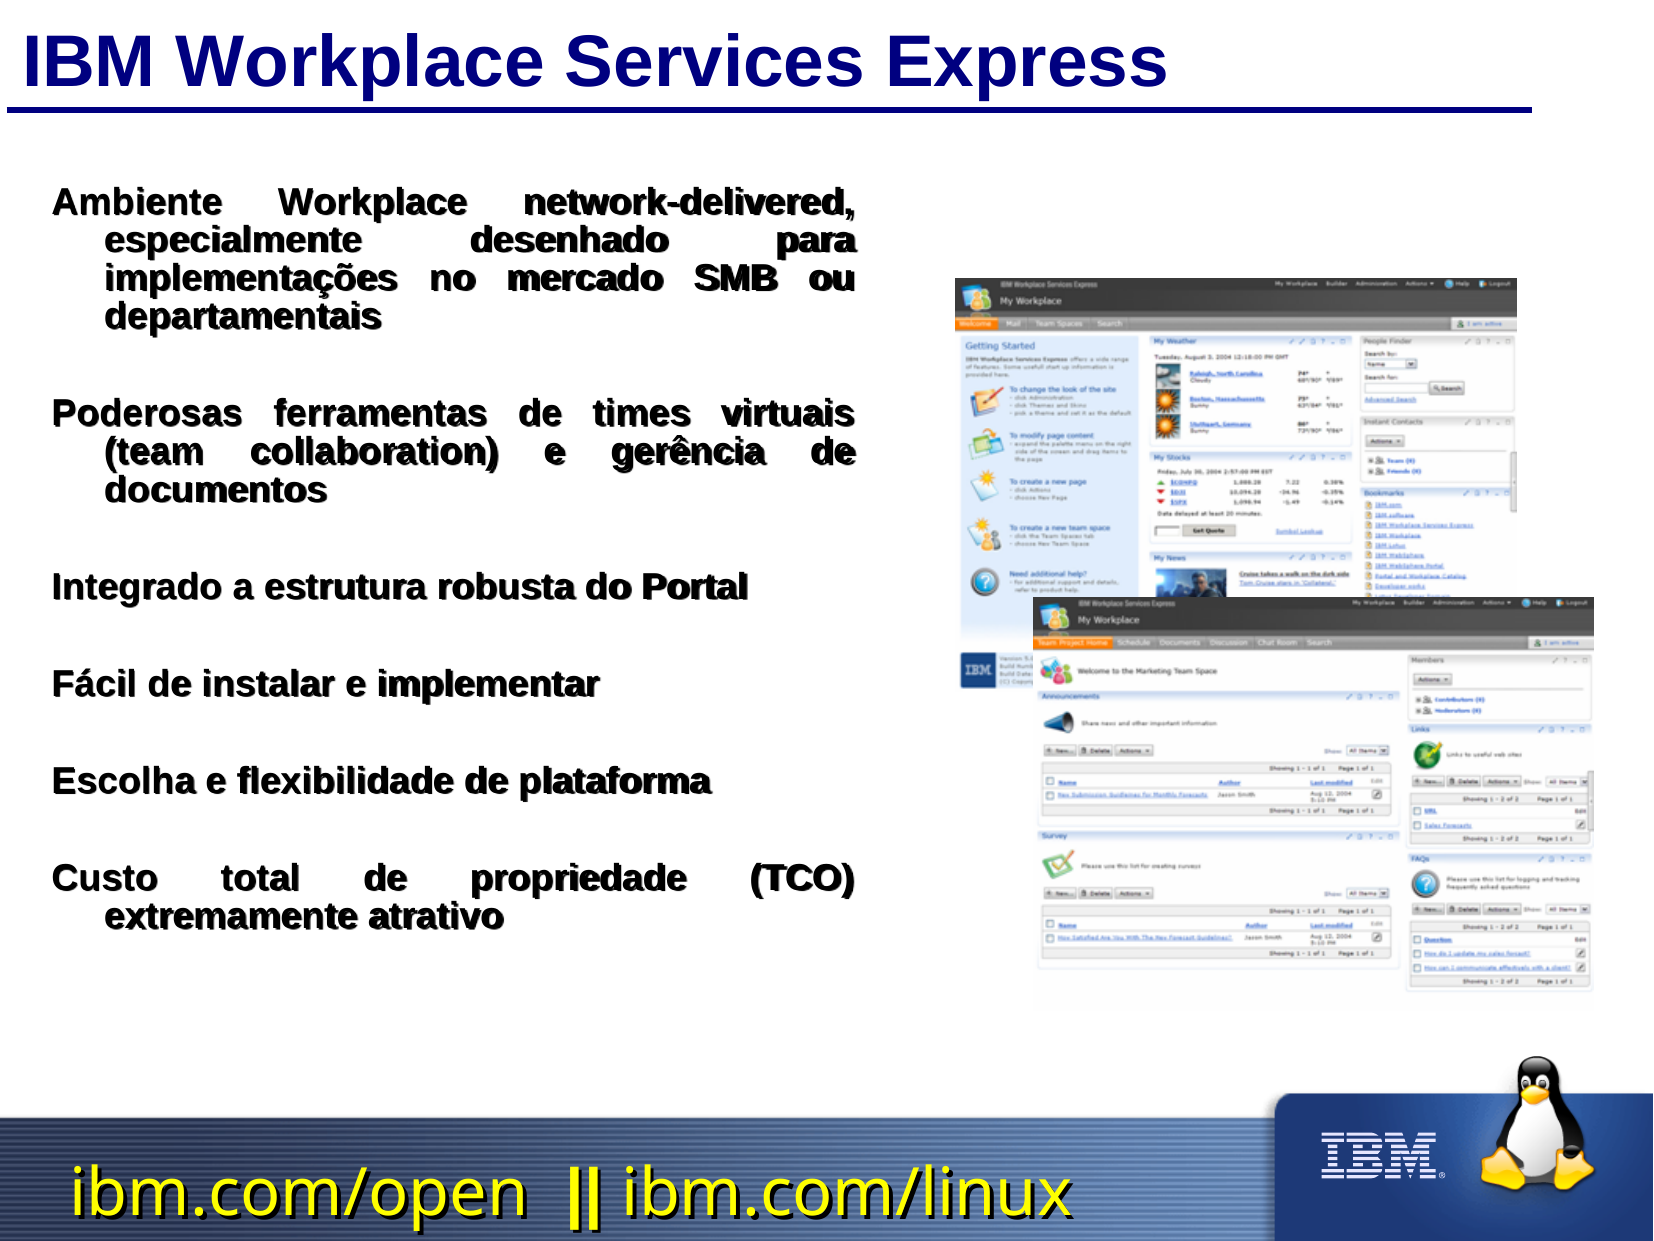

IBM Workplace Services Express
# Ambiente Workplace network-delivered, especialmente desenhado para implementações no mercado SMB ou departamentais
Poderosas ferramentas de times virtuais (team collaboration) e gerência de documentos
Integrado a estrutura robusta do Portal
Fácil de instalar e implementar
Escolha e flexibilidade de plataforma
Custo total de propriedade (TCO) extremamente atrativo